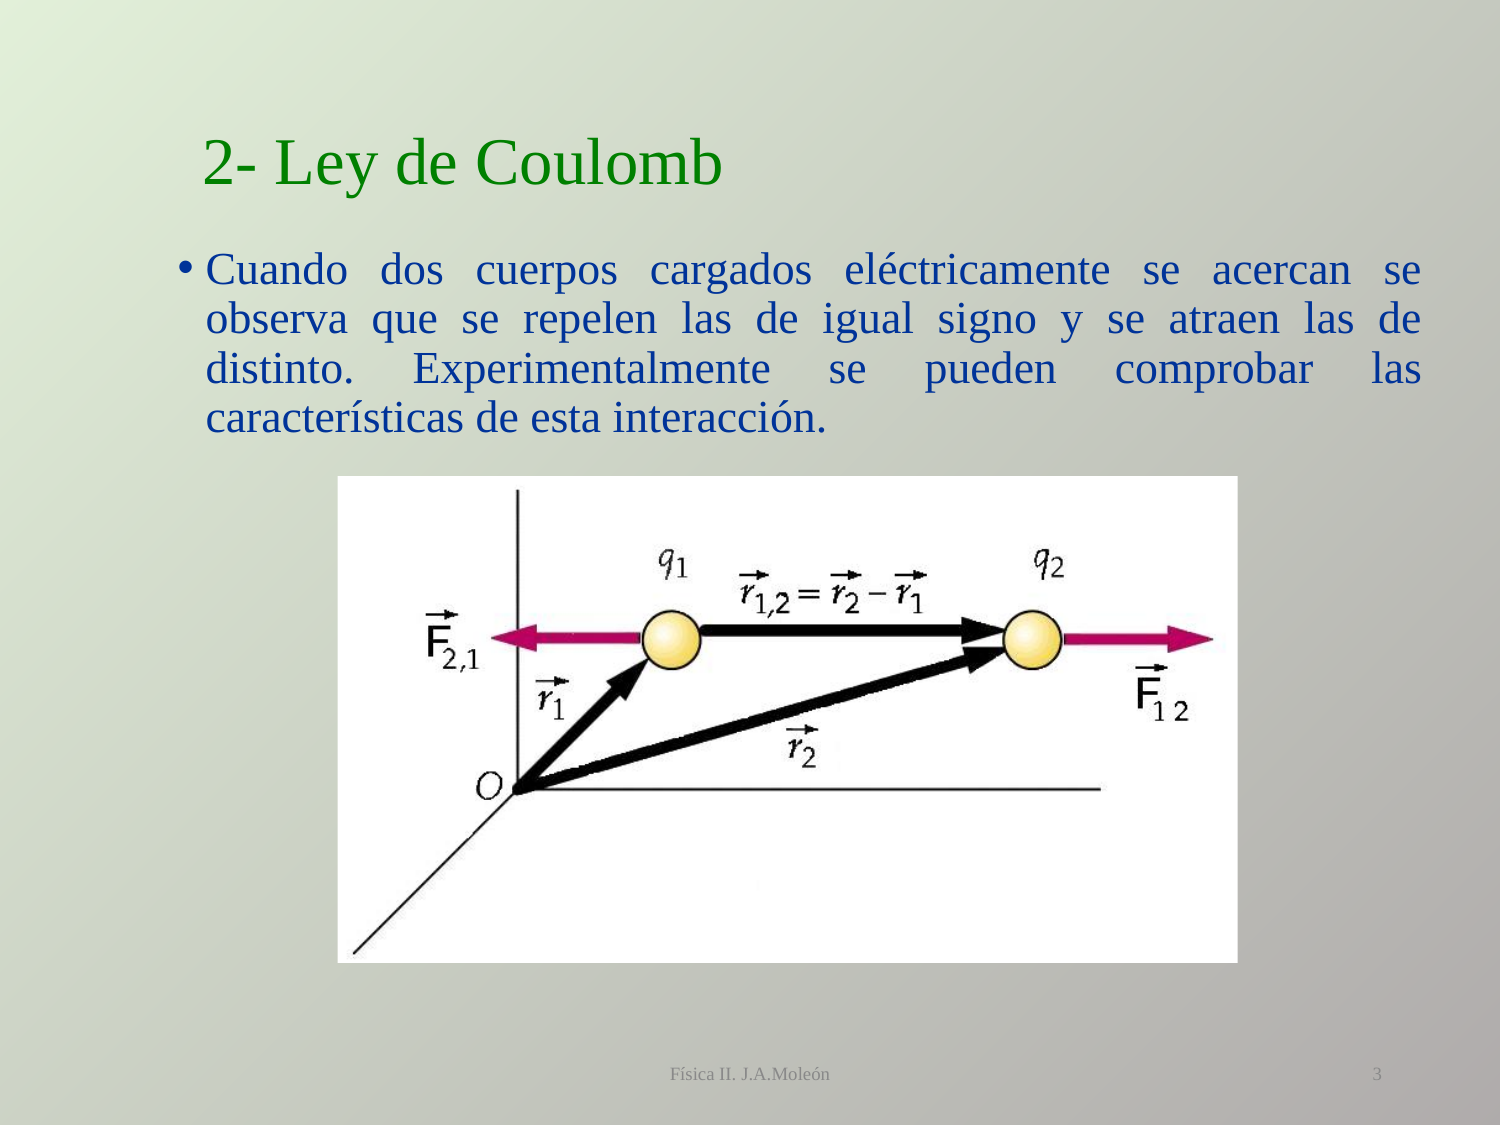

# 2- Ley de Coulomb
Cuando dos cuerpos cargados eléctricamente se acercan se observa que se repelen las de igual signo y se atraen las de distinto. Experimentalmente se pueden comprobar las características de esta interacción.
Física II. J.A.Moleón